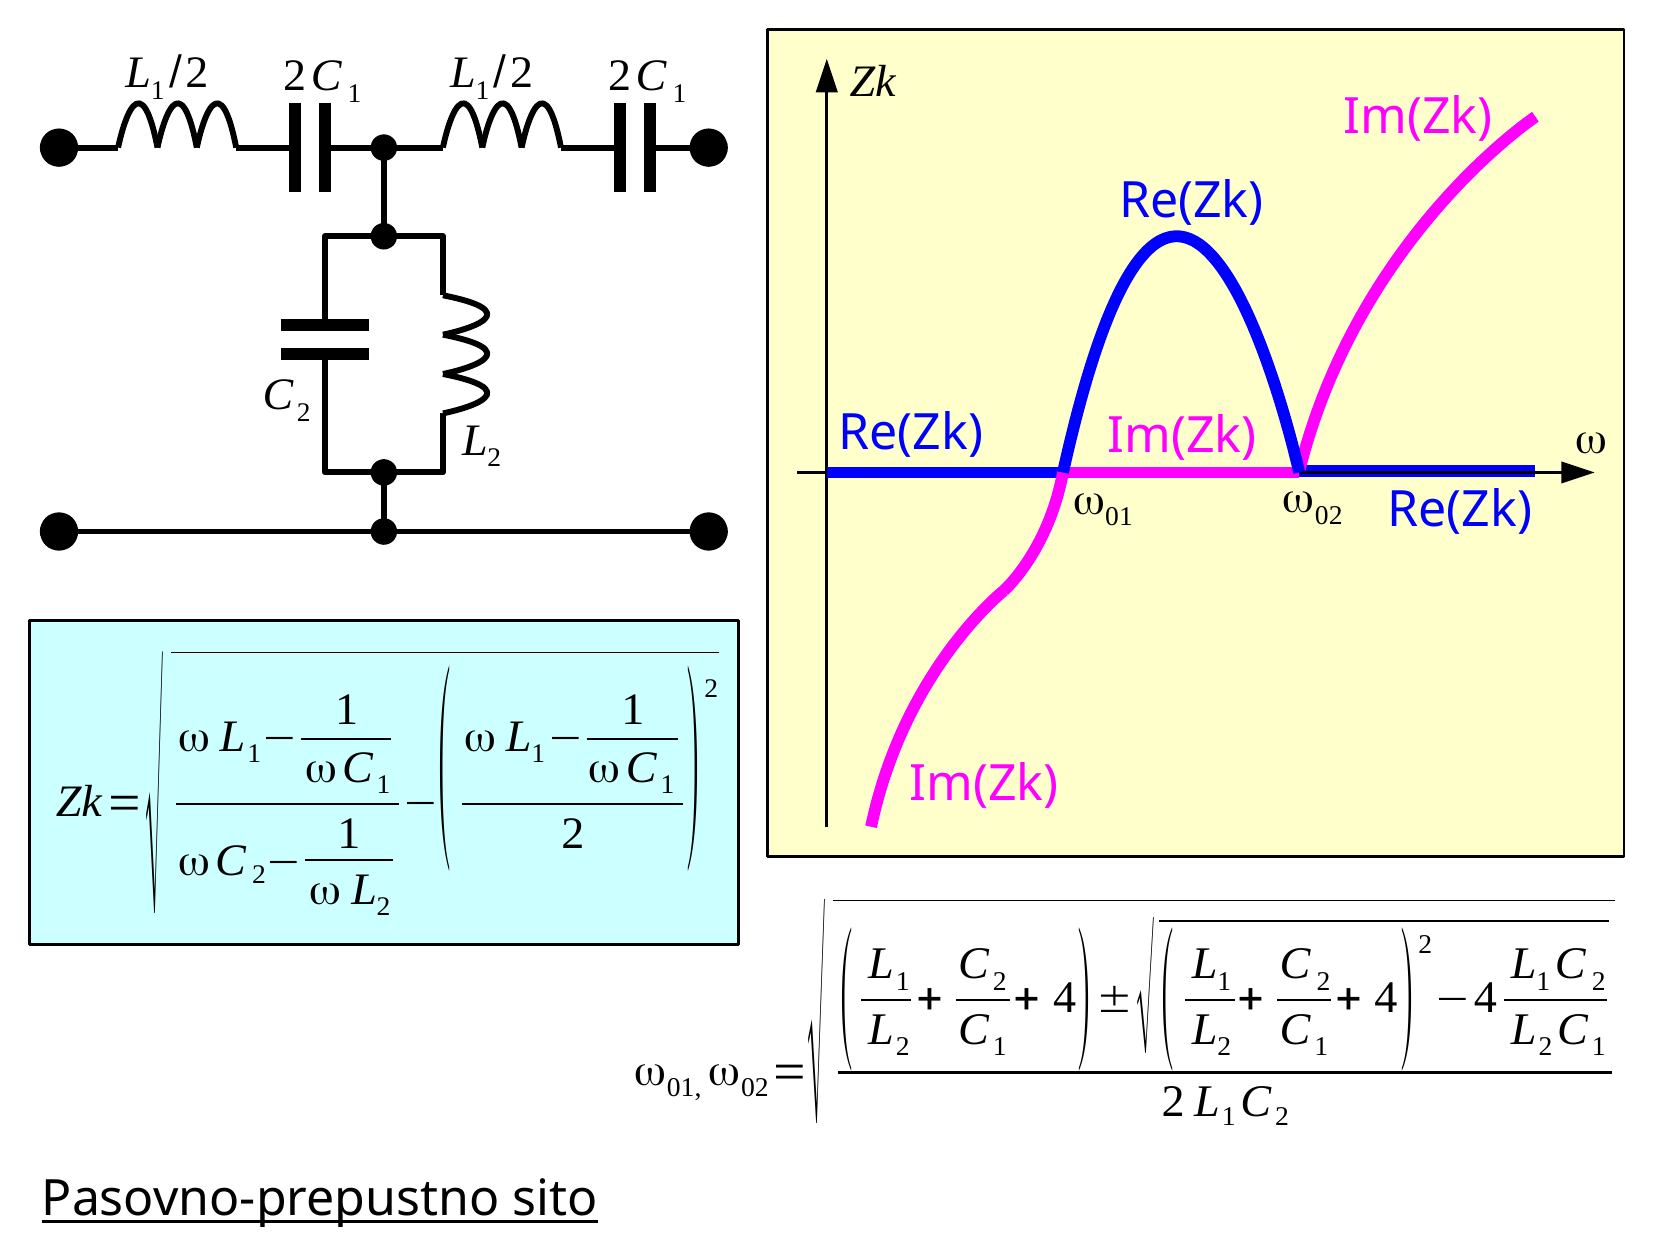

Im(Zk)
Re(Zk)
Re(Zk)
Im(Zk)
Re(Zk)
Im(Zk)
Pasovno-prepustno sito (BPF)